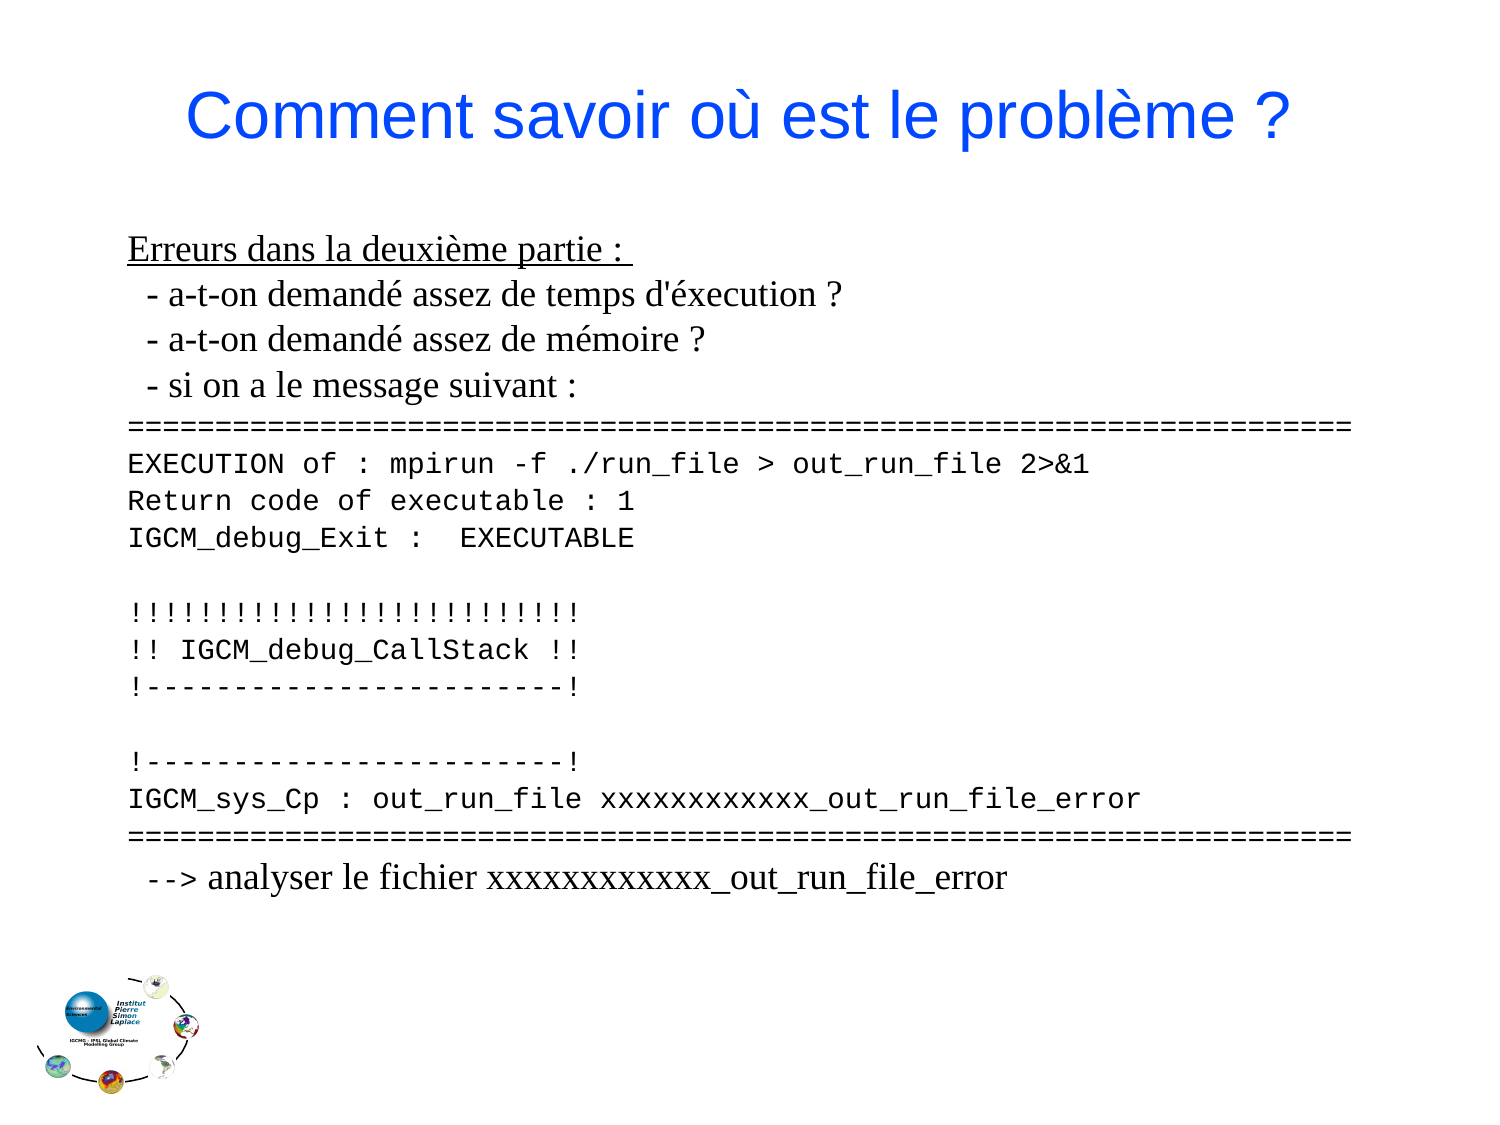

Comment savoir où est le problème ?
# Erreurs dans la deuxième partie :
 - a-t-on demandé assez de temps d'éxecution ?
 - a-t-on demandé assez de mémoire ?
 - si on a le message suivant :
======================================================================
EXECUTION of : mpirun -f ./run_file > out_run_file 2>&1
Return code of executable : 1
IGCM_debug_Exit : EXECUTABLE
!!!!!!!!!!!!!!!!!!!!!!!!!!
!! IGCM_debug_CallStack !!
!------------------------!
!------------------------!
IGCM_sys_Cp : out_run_file xxxxxxxxxxxx_out_run_file_error
======================================================================
 --> analyser le fichier xxxxxxxxxxxx_out_run_file_error